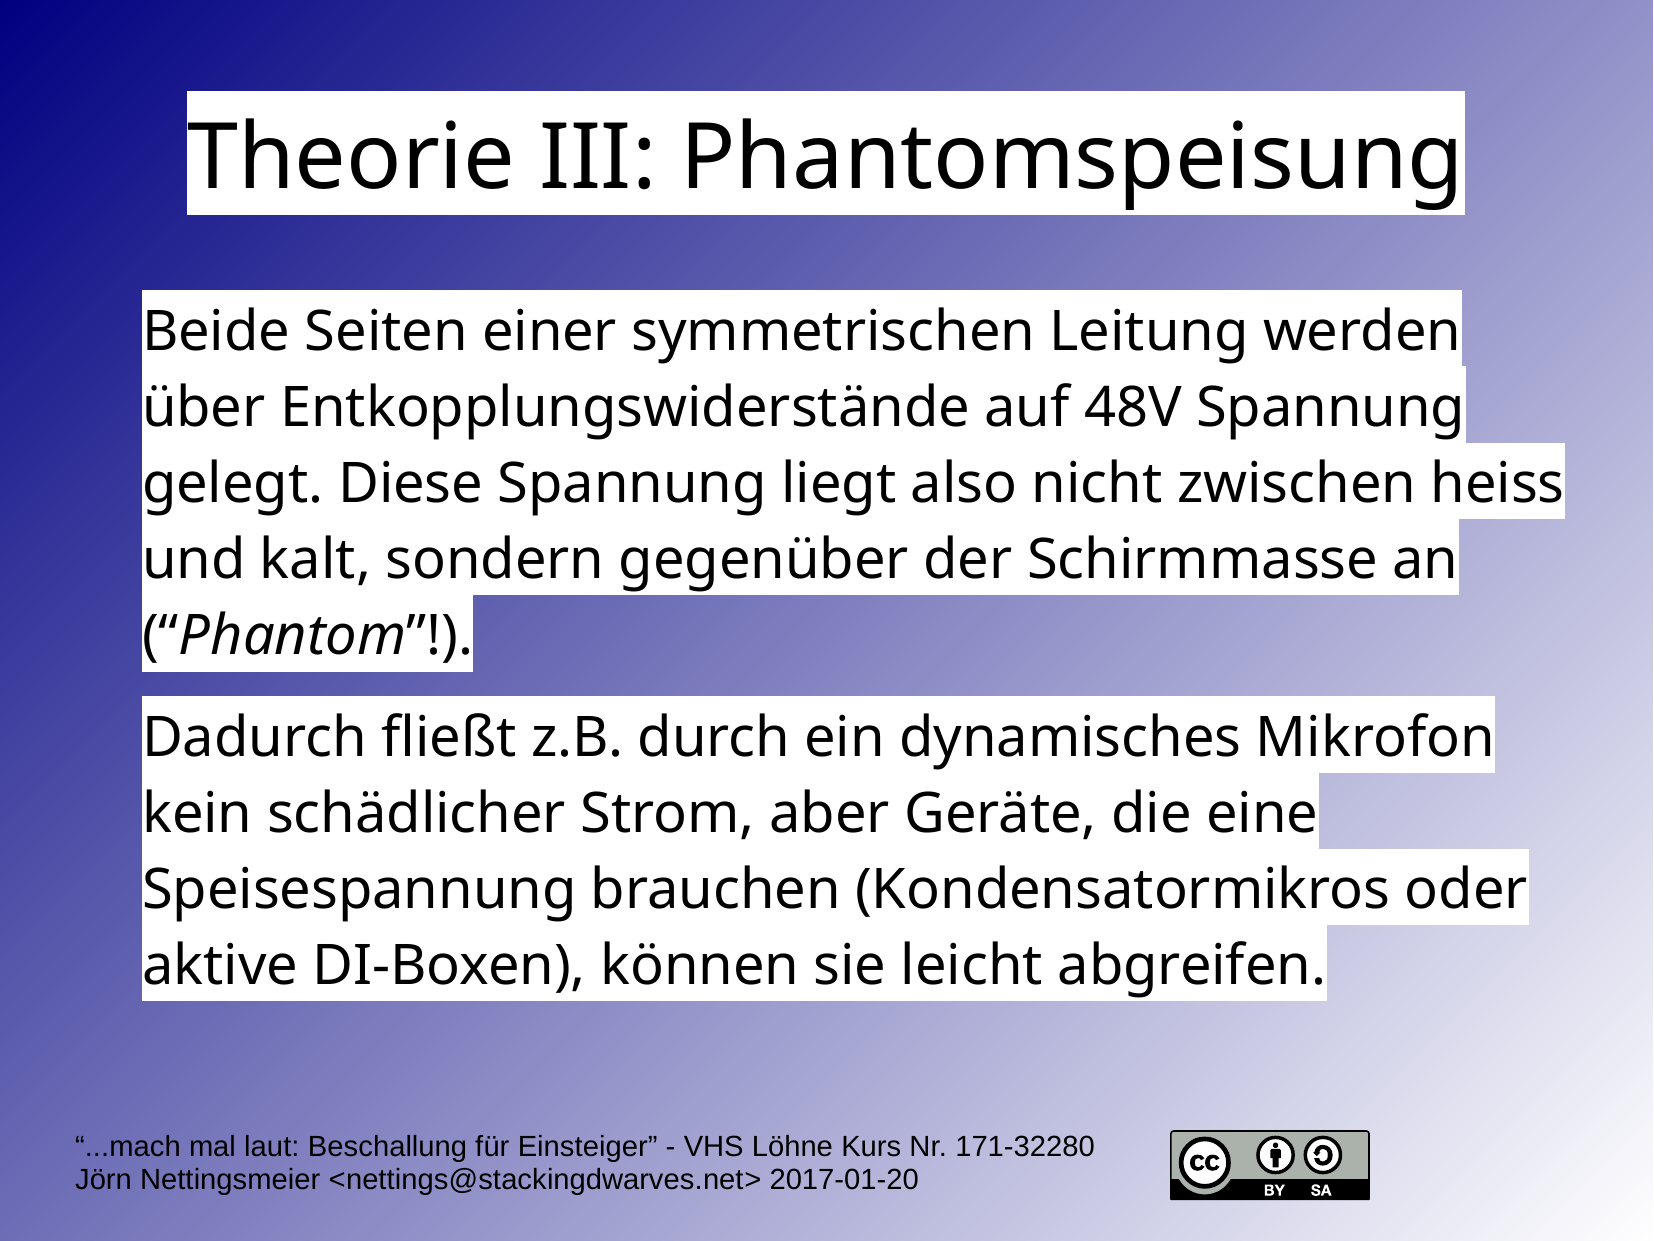

Theorie III: Phantomspeisung
# Beide Seiten einer symmetrischen Leitung werden über Entkopplungswiderstände auf 48V Spannung gelegt. Diese Spannung liegt also nicht zwischen heiss und kalt, sondern gegenüber der Schirmmasse an (“Phantom”!).
Dadurch fließt z.B. durch ein dynamisches Mikrofon kein schädlicher Strom, aber Geräte, die eine Speisespannung brauchen (Kondensatormikros oder aktive DI-Boxen), können sie leicht abgreifen.